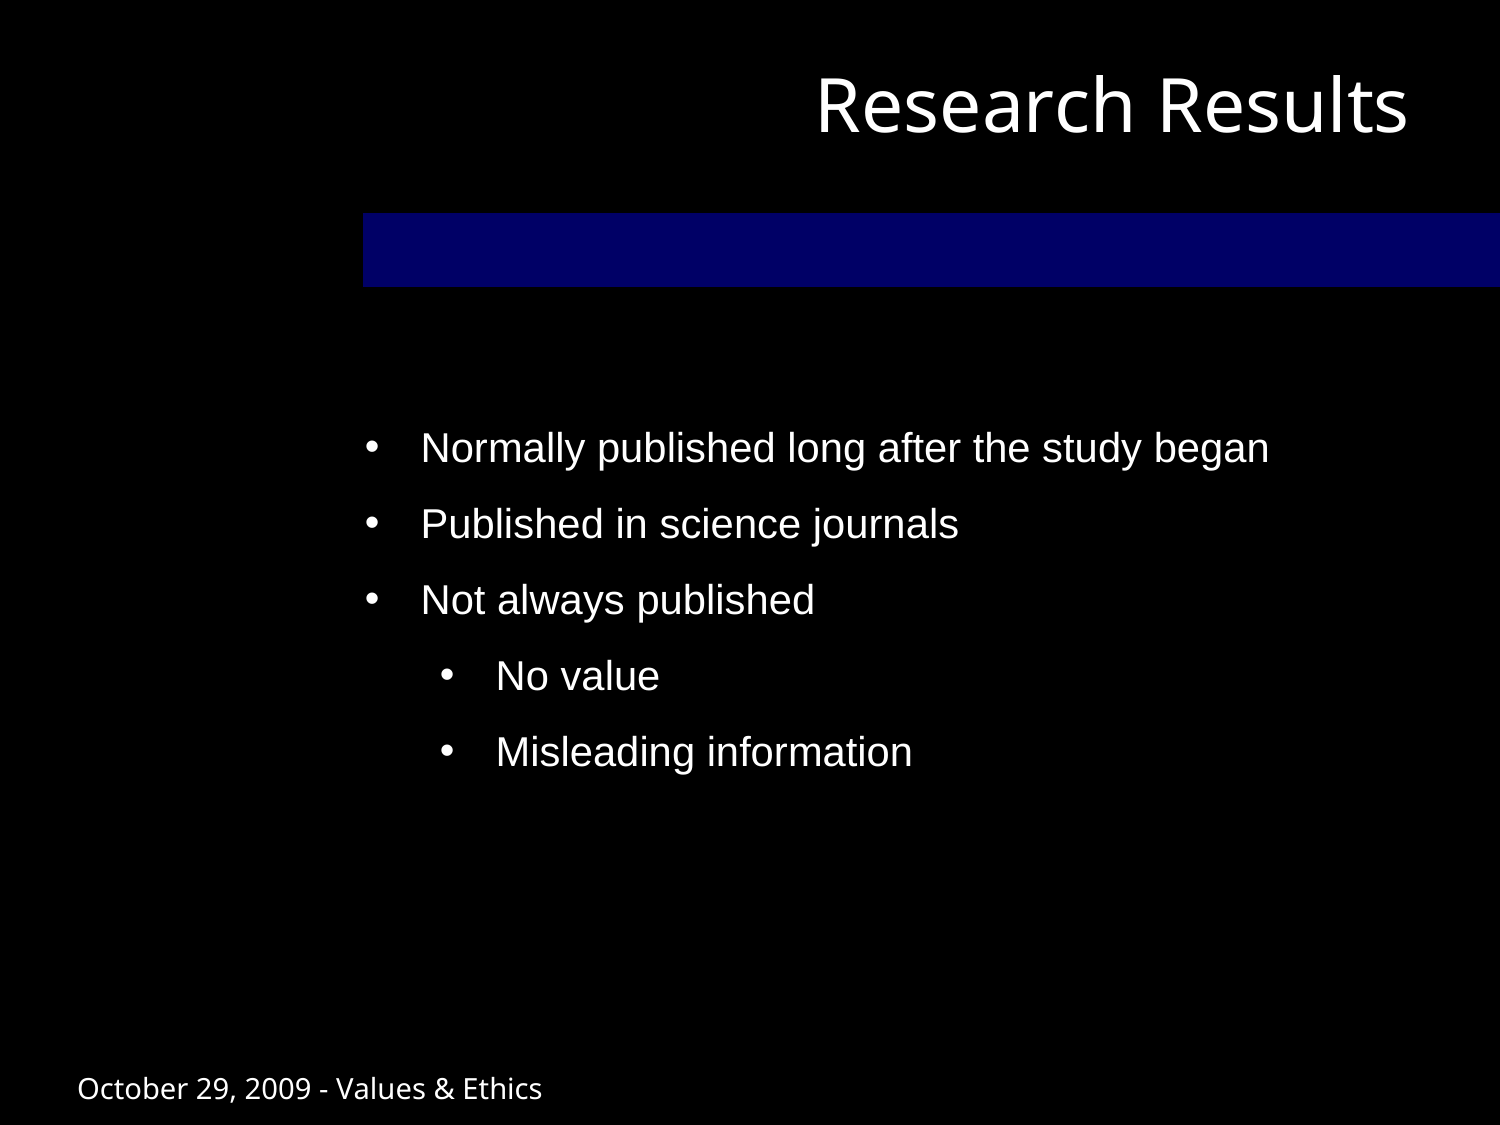

Research Results
Developing a Sustainable Business Plan
Normally published long after the study began
Published in science journals
Not always published
No value
Misleading information
October 29, 2009 - Values & Ethics